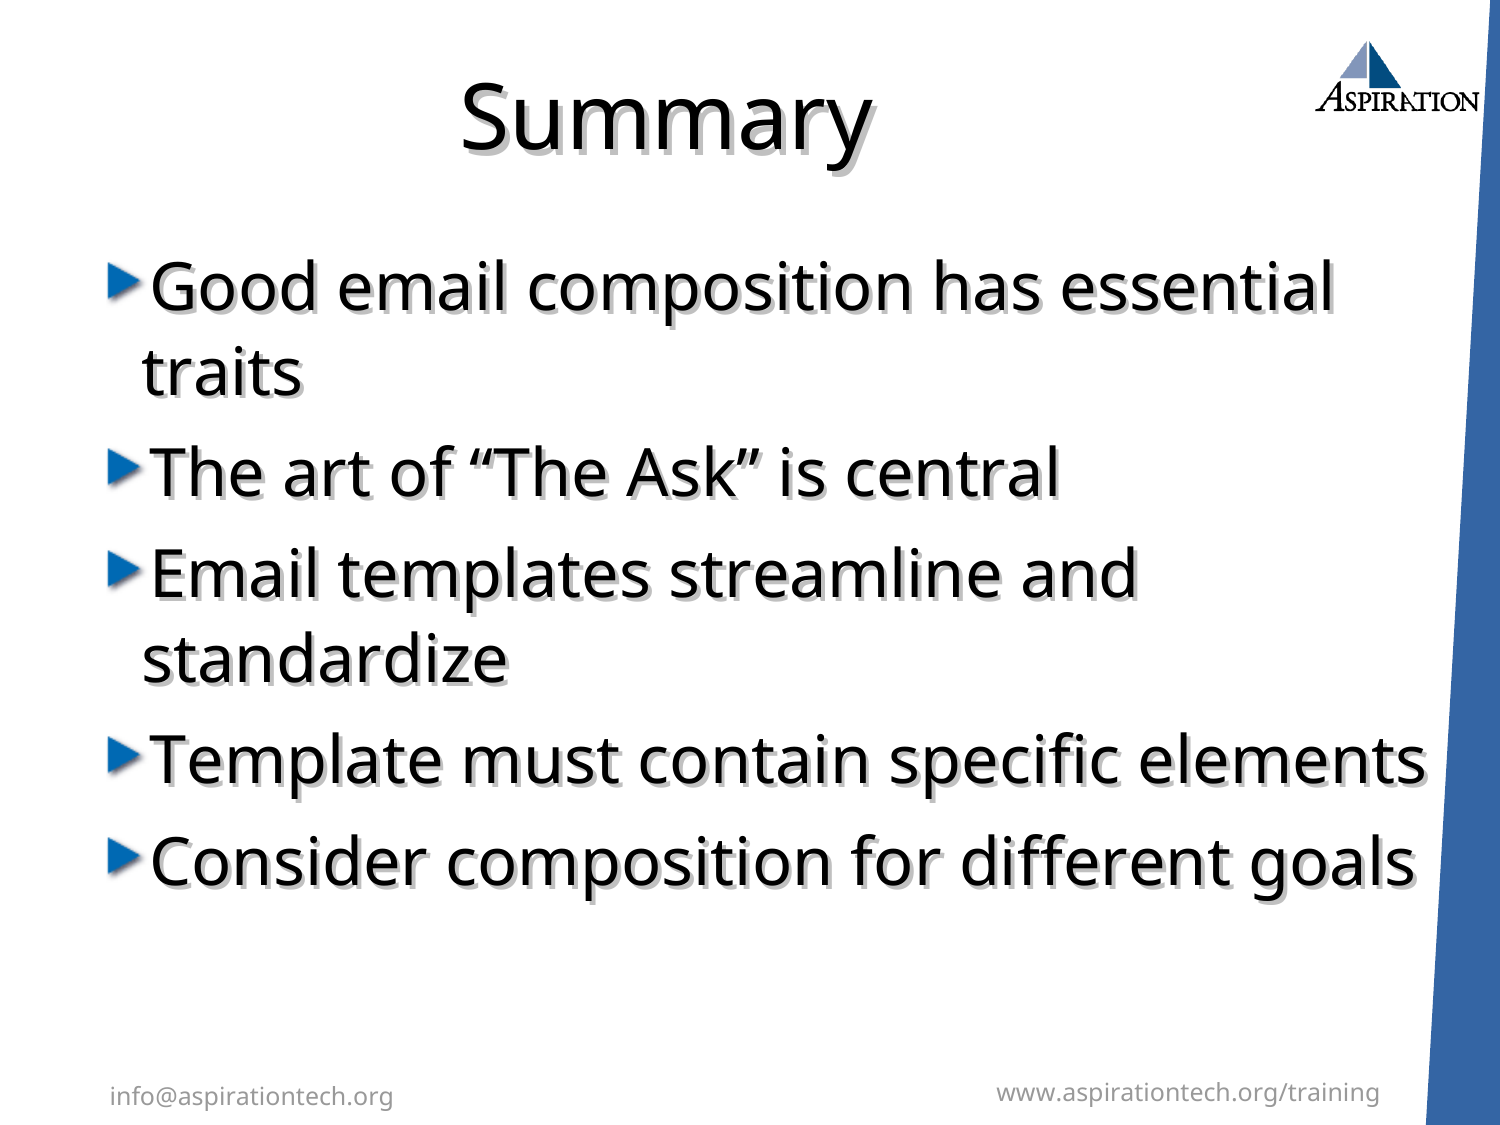

# Summary
Good email composition has essential traits
The art of “The Ask” is central
Email templates streamline and standardize
Template must contain specific elements
Consider composition for different goals